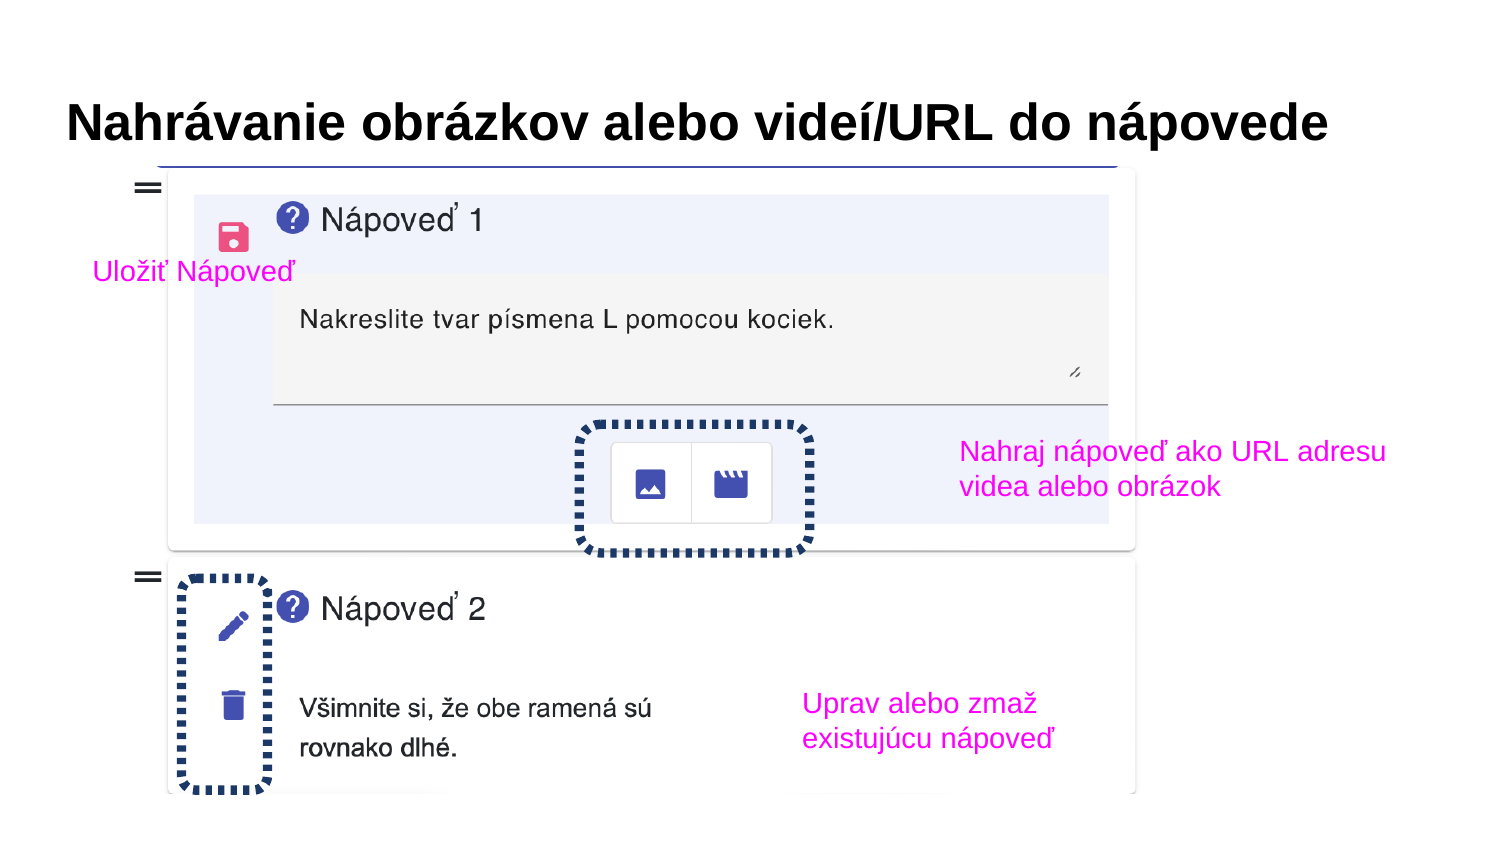

# Nahrávanie obrázkov alebo videí/URL do nápovede
Uložiť Nápoveď
Nahraj nápoveď ako URL adresu videa alebo obrázok
Uprav alebo zmaž existujúcu nápoveď